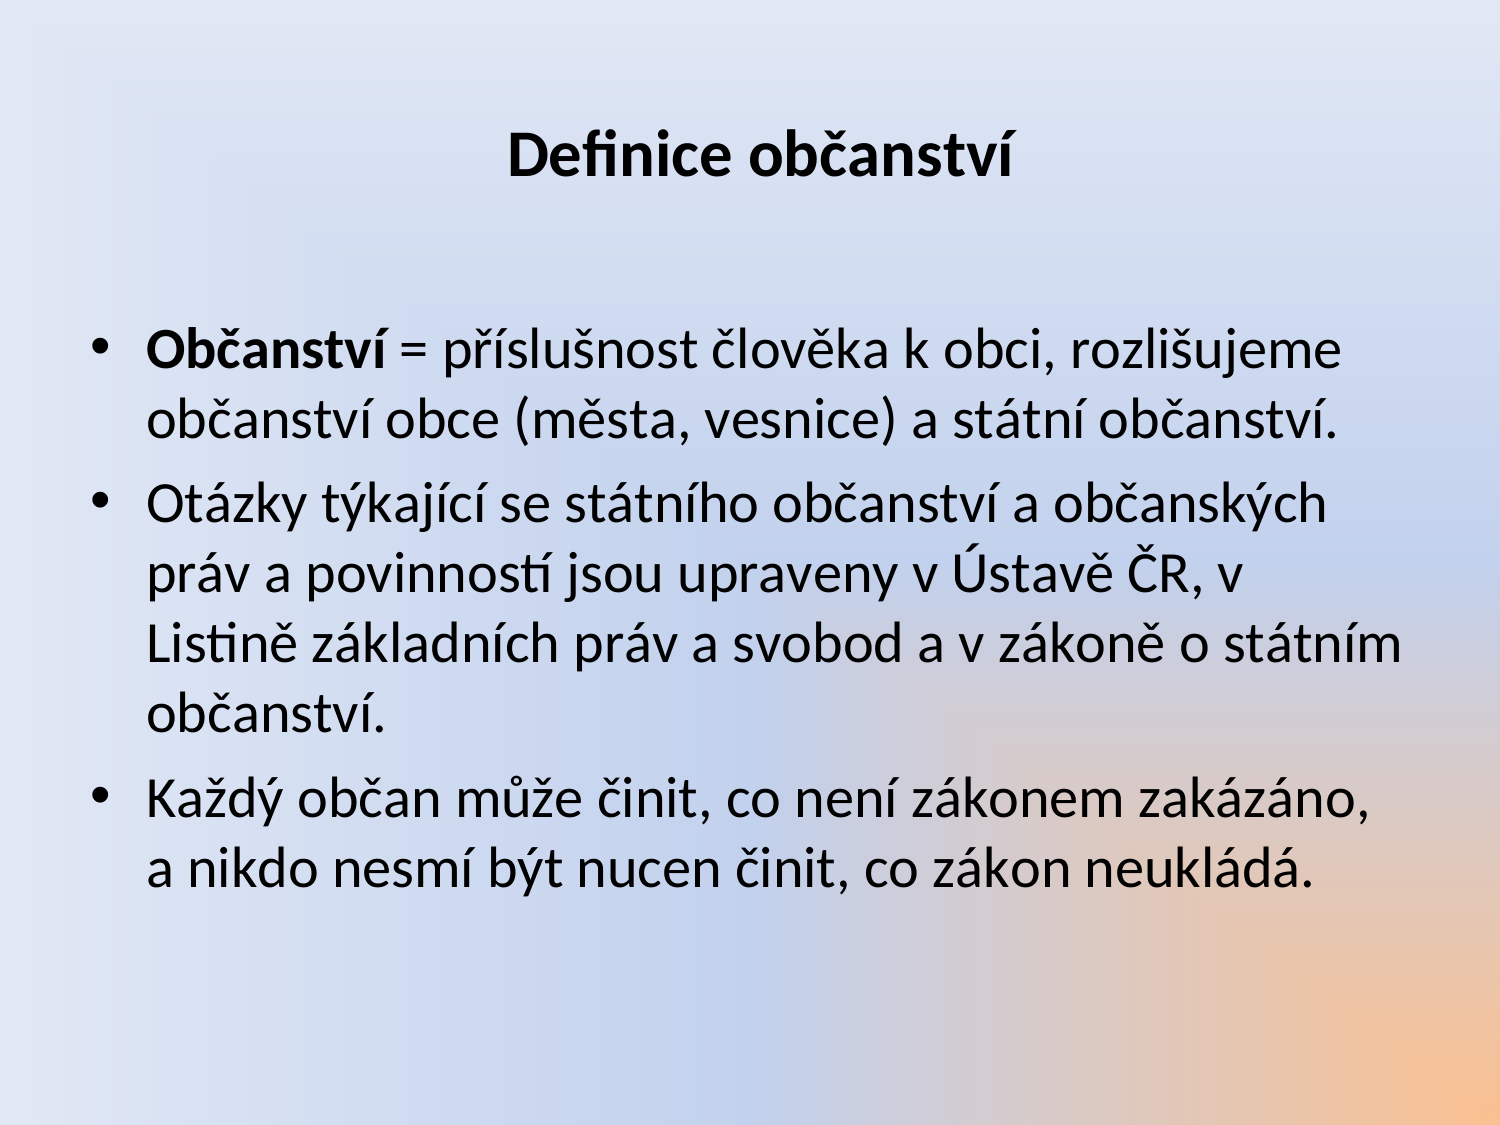

# Definice občanství
Občanství = příslušnost člověka k obci, rozlišujeme občanství obce (města, vesnice) a státní občanství.
Otázky týkající se státního občanství a občanských práv a povinností jsou upraveny v Ústavě ČR, v Listině základních práv a svobod a v zákoně o státním občanství.
Každý občan může činit, co není zákonem zakázáno, a nikdo nesmí být nucen činit, co zákon neukládá.